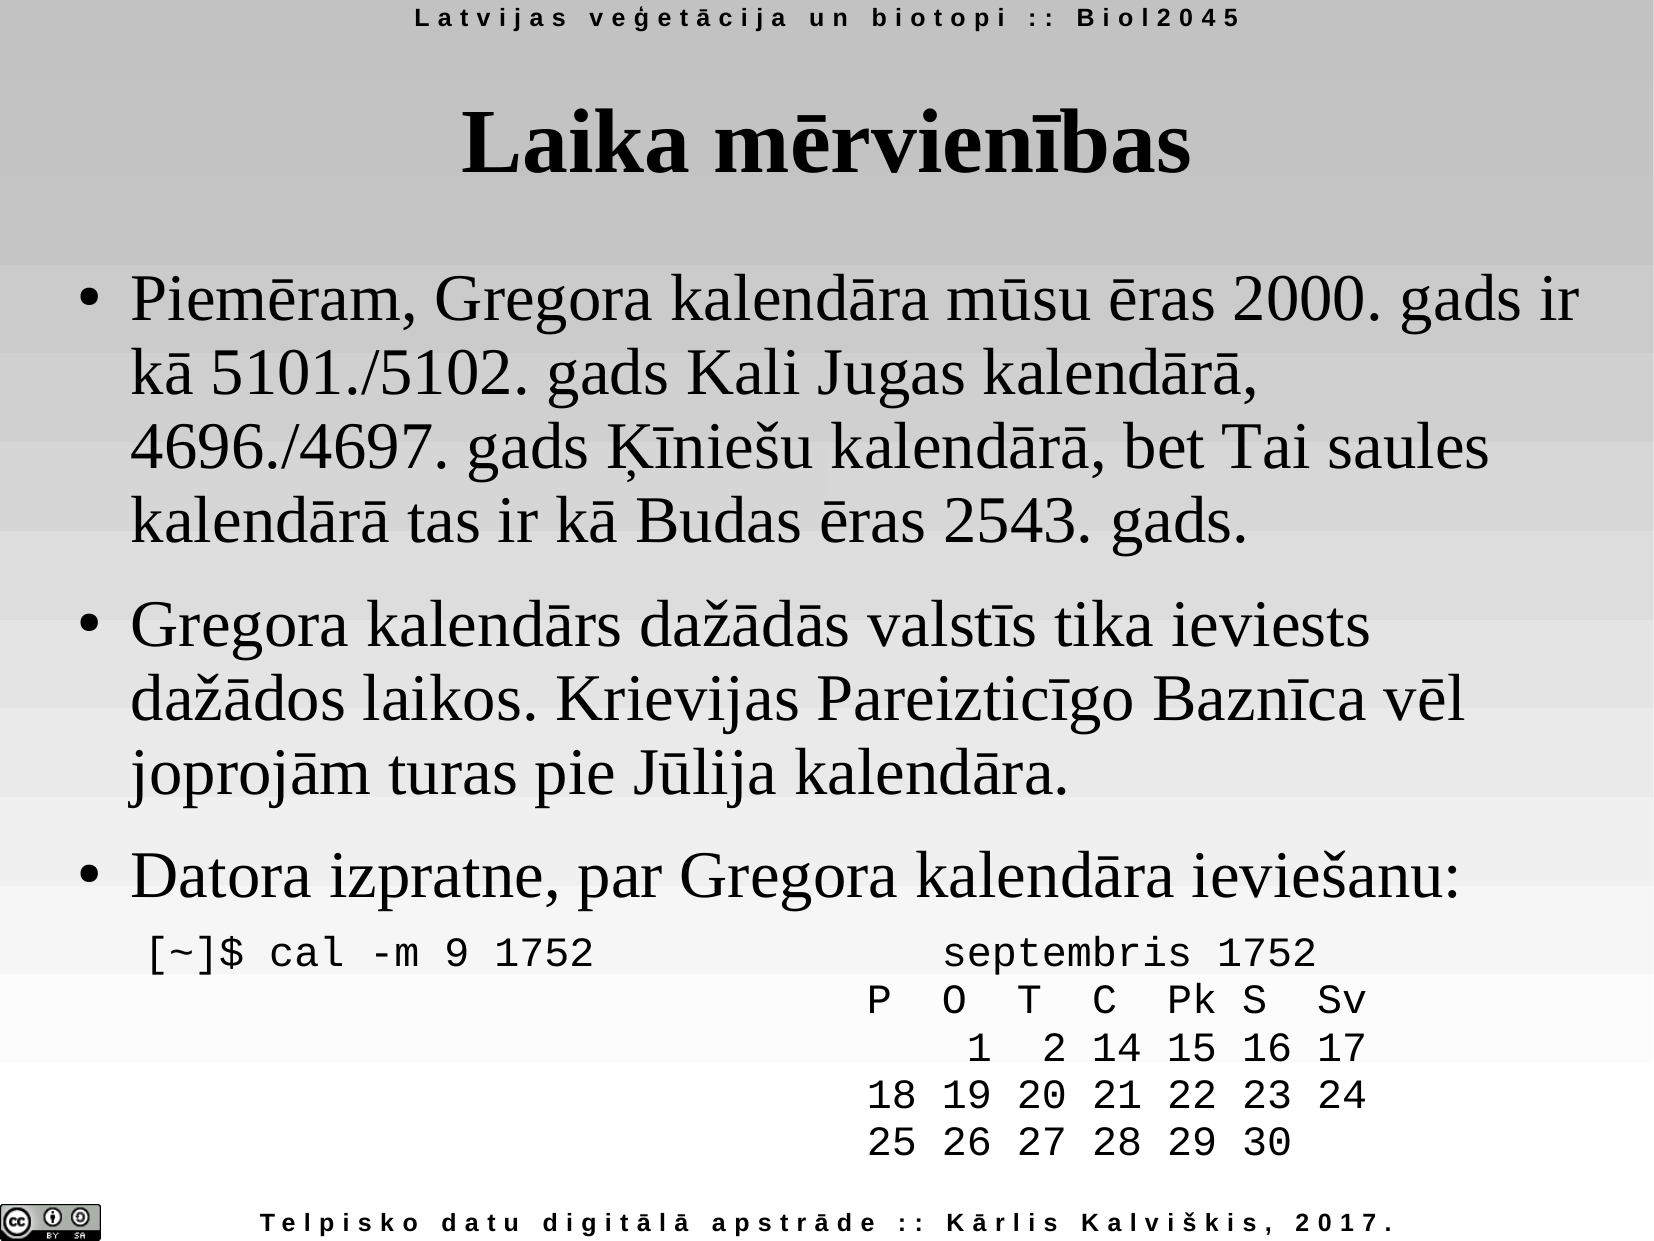

# Laika mērvienības
Piemēram, Gregora kalendāra mūsu ēras 2000. gads ir kā 5101./5102. gads Kali Jugas kalendārā, 4696./4697. gads Ķīniešu kalendārā, bet Tai saules kalendārā tas ir kā Budas ēras 2543. gads.
Gregora kalendārs dažādās valstīs tika ieviests dažādos laikos. Krievijas Pareizticīgo Baznīca vēl joprojām turas pie Jūlija kalendāra.
Datora izpratne, par Gregora kalendāra ieviešanu:
[~]$ cal -m 9 1752
 septembris 1752
P  O  T  C  Pk S  Sv
 1 2 14 15 16 17
18 19 20 21 22 23 24
25 26 27 28 29 30